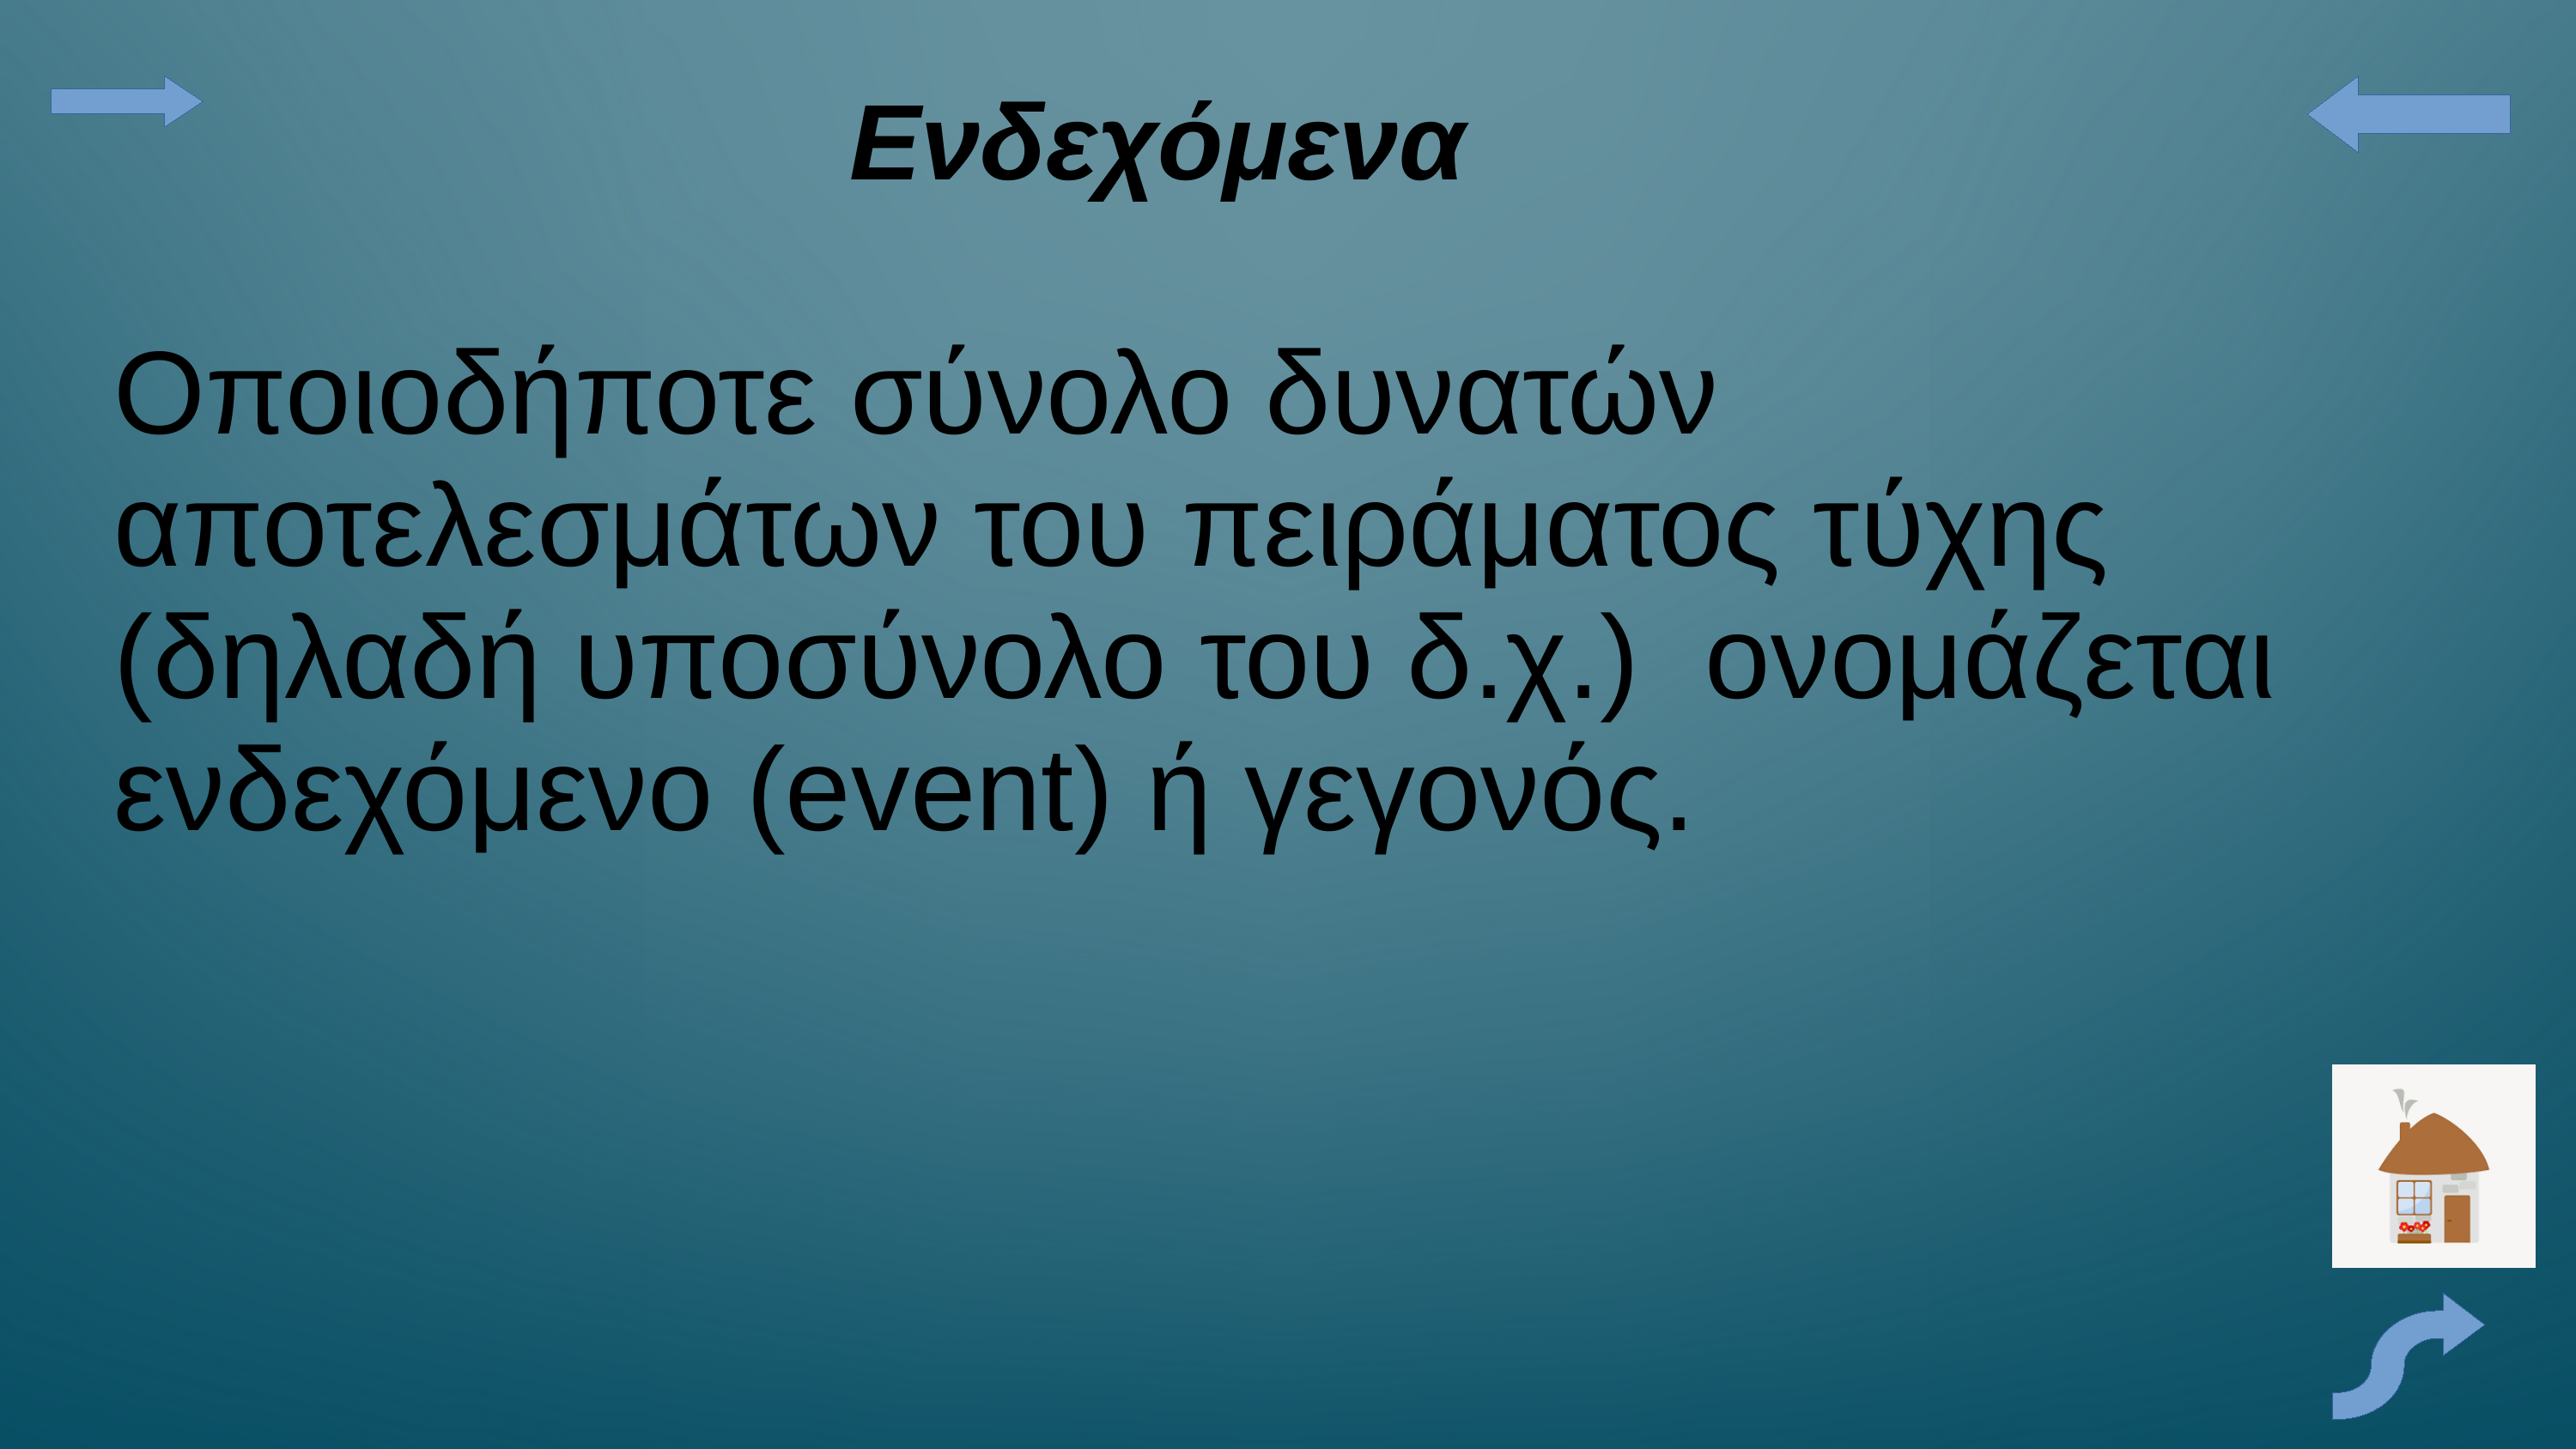

Ενδεχόμενα
Οποιοδήποτε σύνολο δυνατών αποτελεσμάτων του πειράματος τύχης (δηλαδή υποσύνολο του δ.χ.) ονομάζεται ενδεχόμενο (event) ή γεγονός.